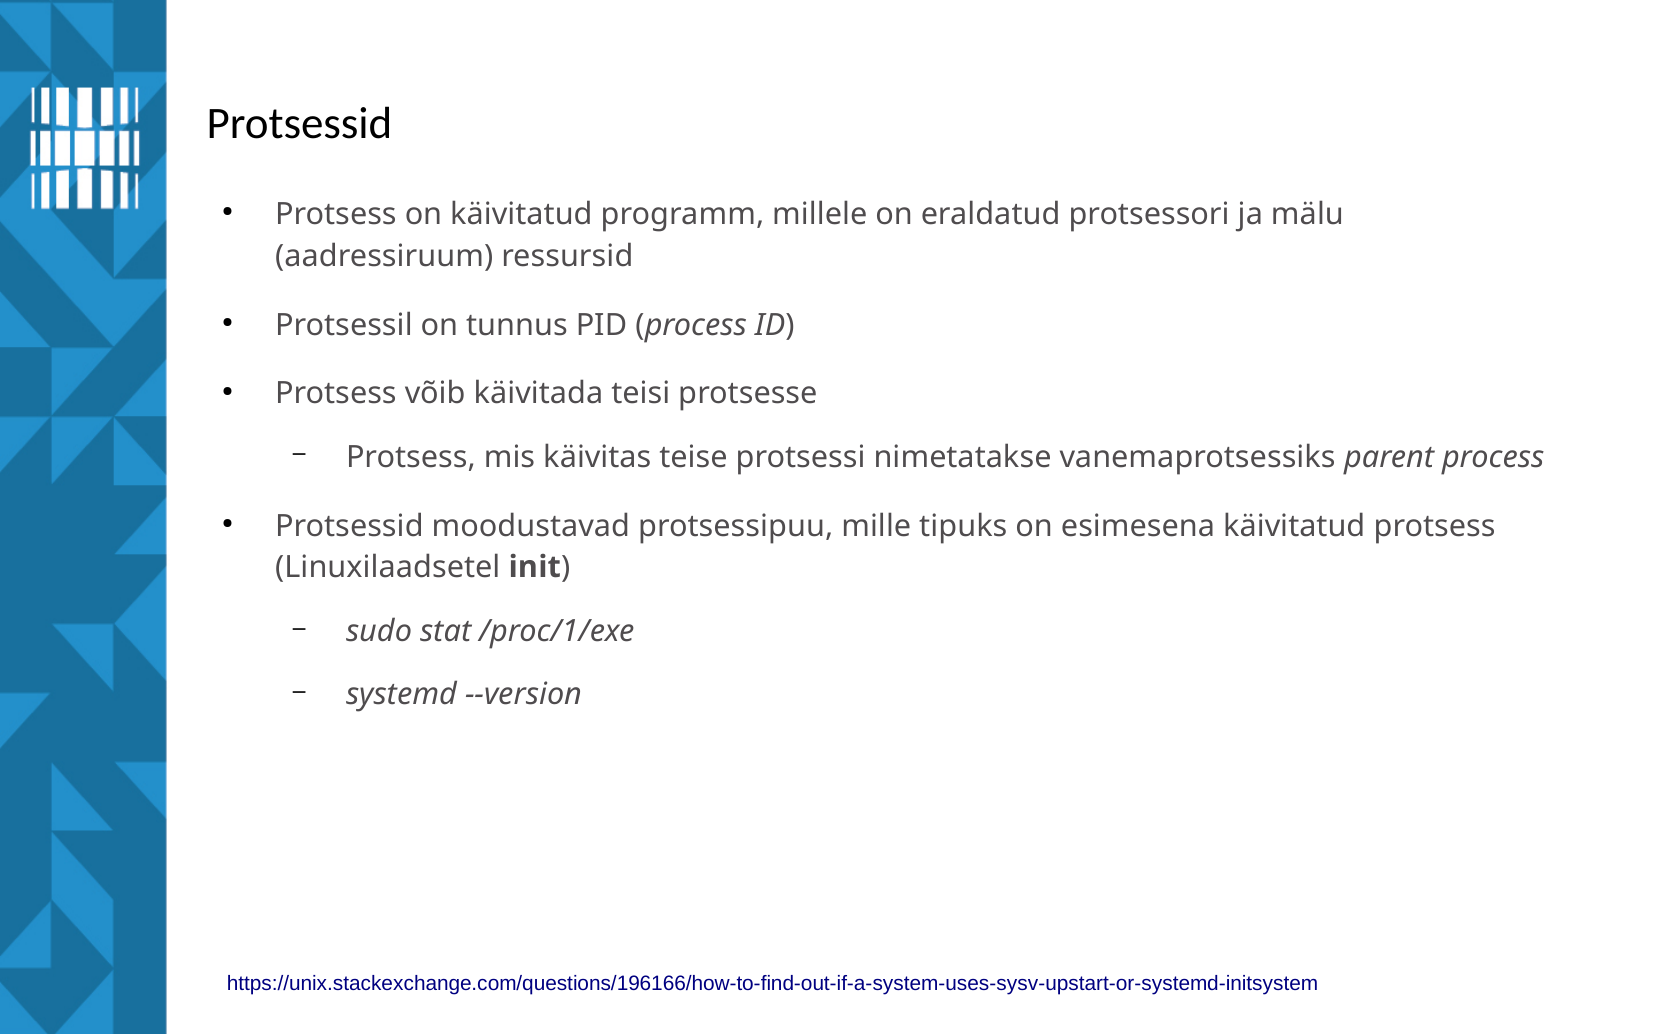

# Protsessid
Protsess on käivitatud programm, millele on eraldatud protsessori ja mälu (aadressiruum) ressursid
Protsessil on tunnus PID (process ID)
Protsess võib käivitada teisi protsesse
Protsess, mis käivitas teise protsessi nimetatakse vanemaprotsessiks parent process
Protsessid moodustavad protsessipuu, mille tipuks on esimesena käivitatud protsess (Linuxilaadsetel init)
sudo stat /proc/1/exe
systemd --version
https://unix.stackexchange.com/questions/196166/how-to-find-out-if-a-system-uses-sysv-upstart-or-systemd-initsystem